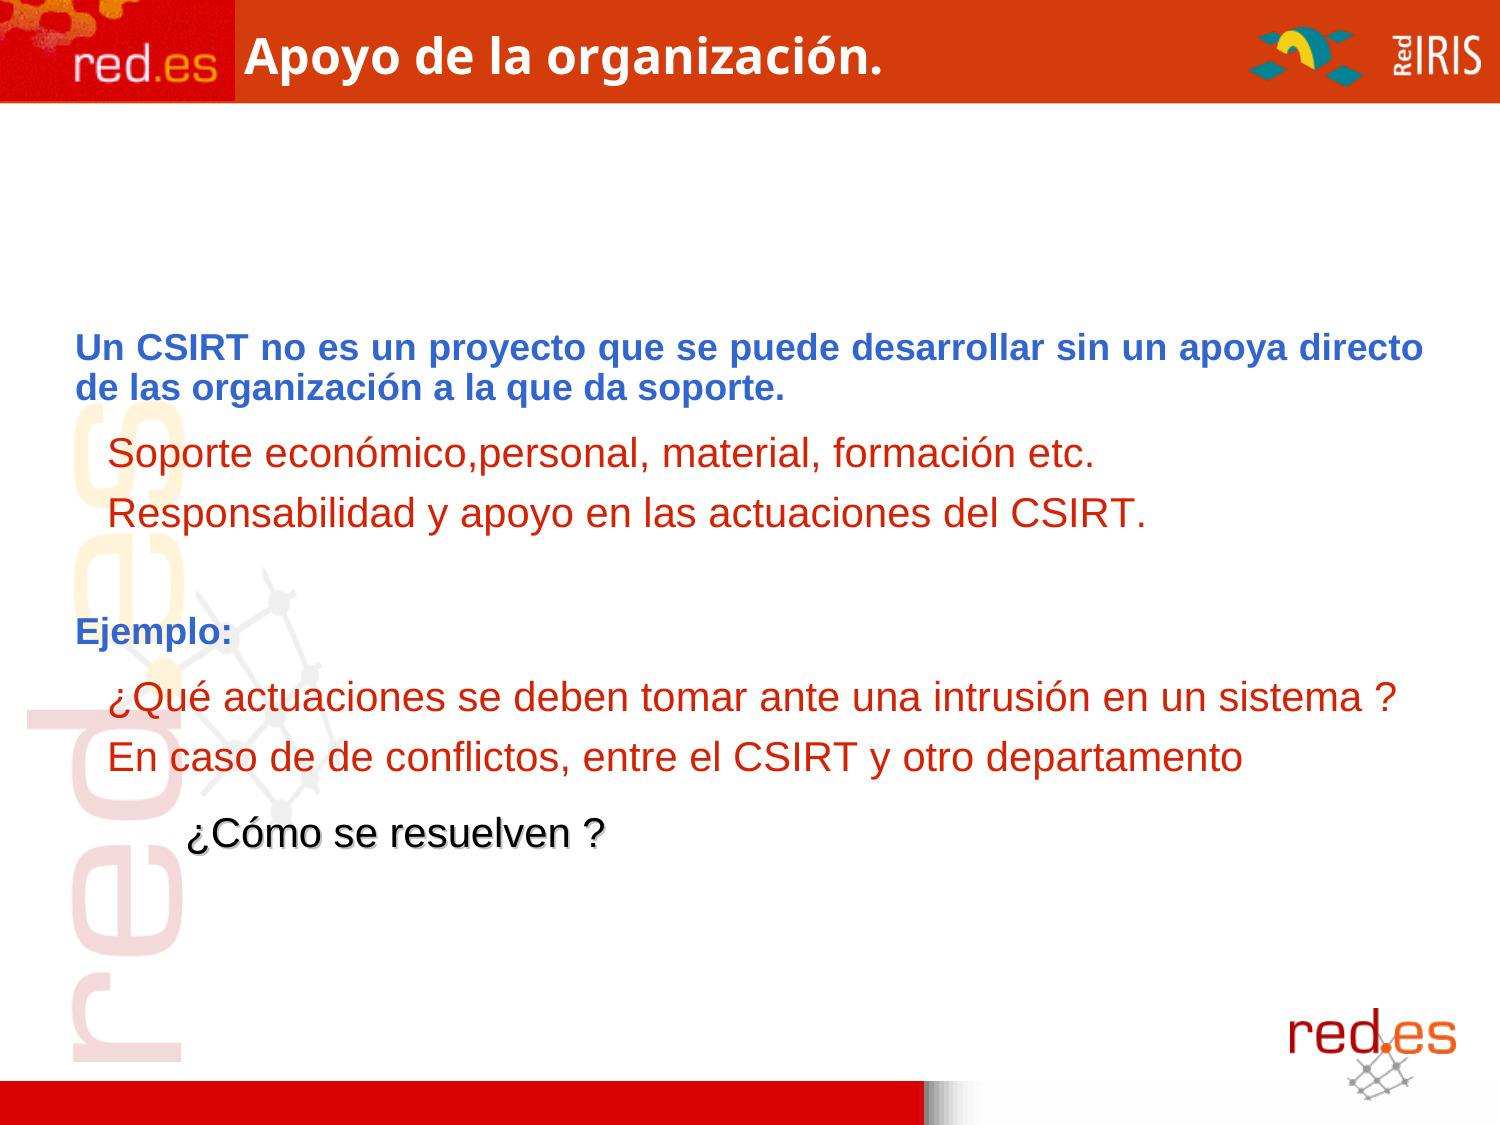

# Apoyo de la organización.
Un CSIRT no es un proyecto que se puede desarrollar sin un apoya directo de las organización a la que da soporte.
Soporte económico,personal, material, formación etc.
Responsabilidad y apoyo en las actuaciones del CSIRT.
Ejemplo:
¿Qué actuaciones se deben tomar ante una intrusión en un sistema ?
En caso de de conflictos, entre el CSIRT y otro departamento
¿Cómo se resuelven ?